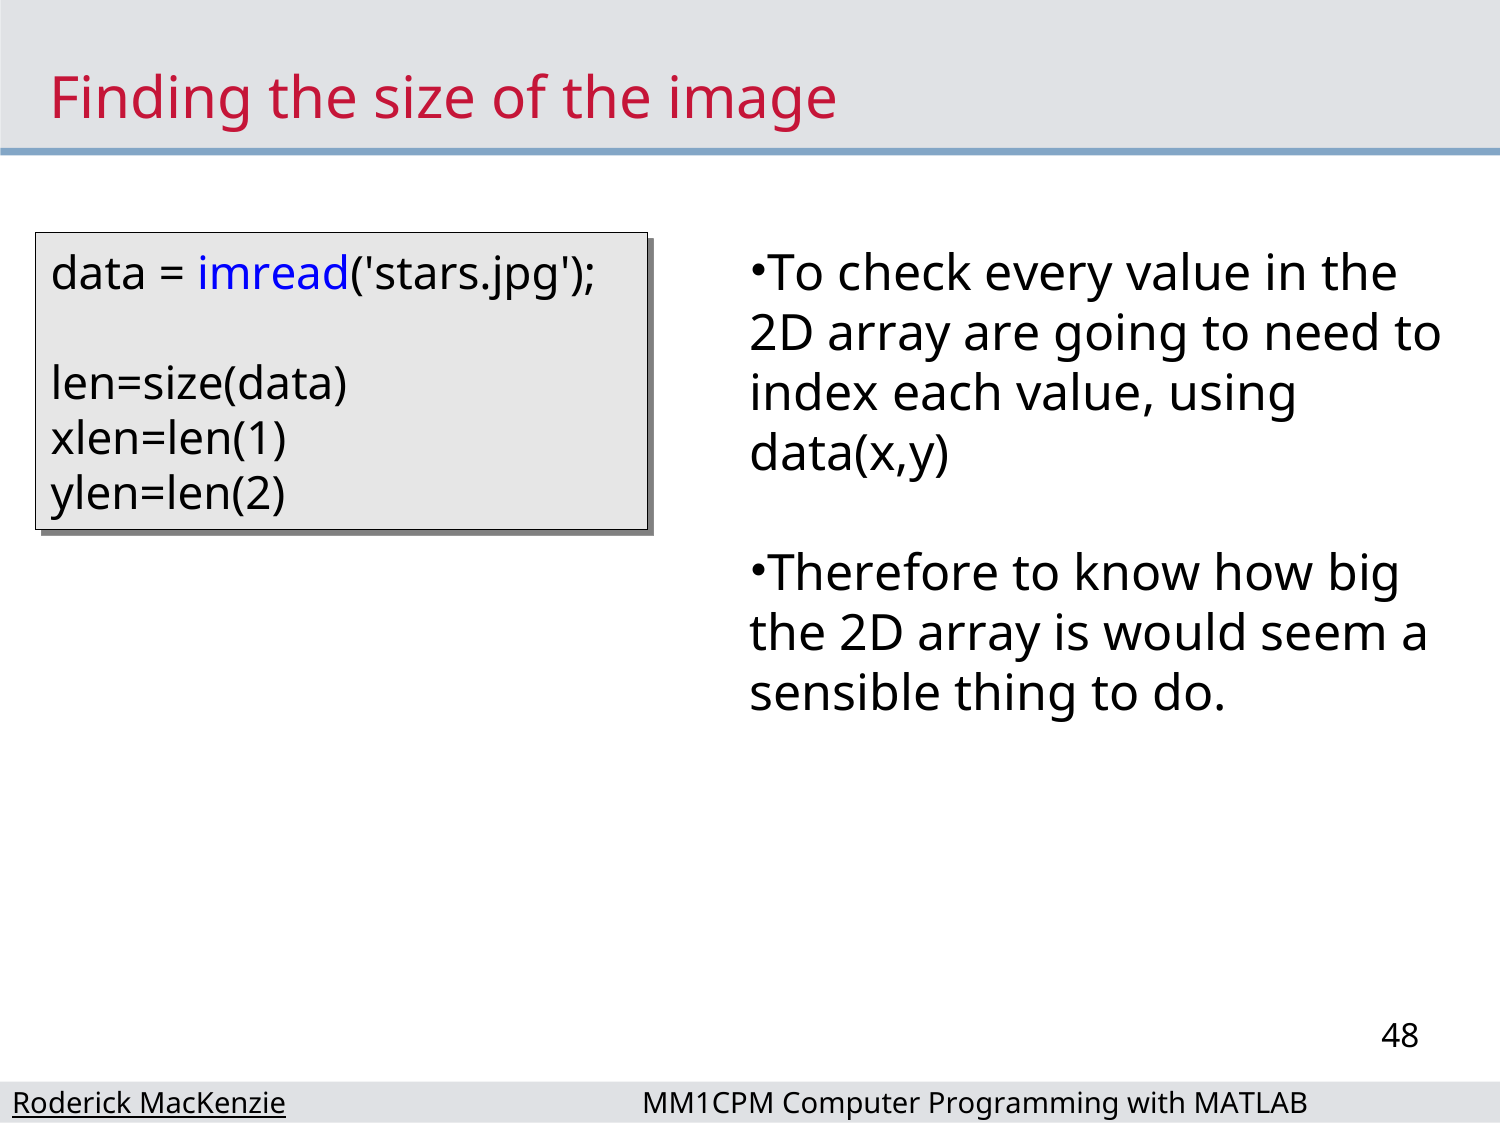

# Finding the size of the image
data = imread('stars.jpg');
len=size(data)
xlen=len(1)
ylen=len(2)
To check every value in the 2D array are going to need to index each value, using data(x,y)
Therefore to know how big the 2D array is would seem a sensible thing to do.